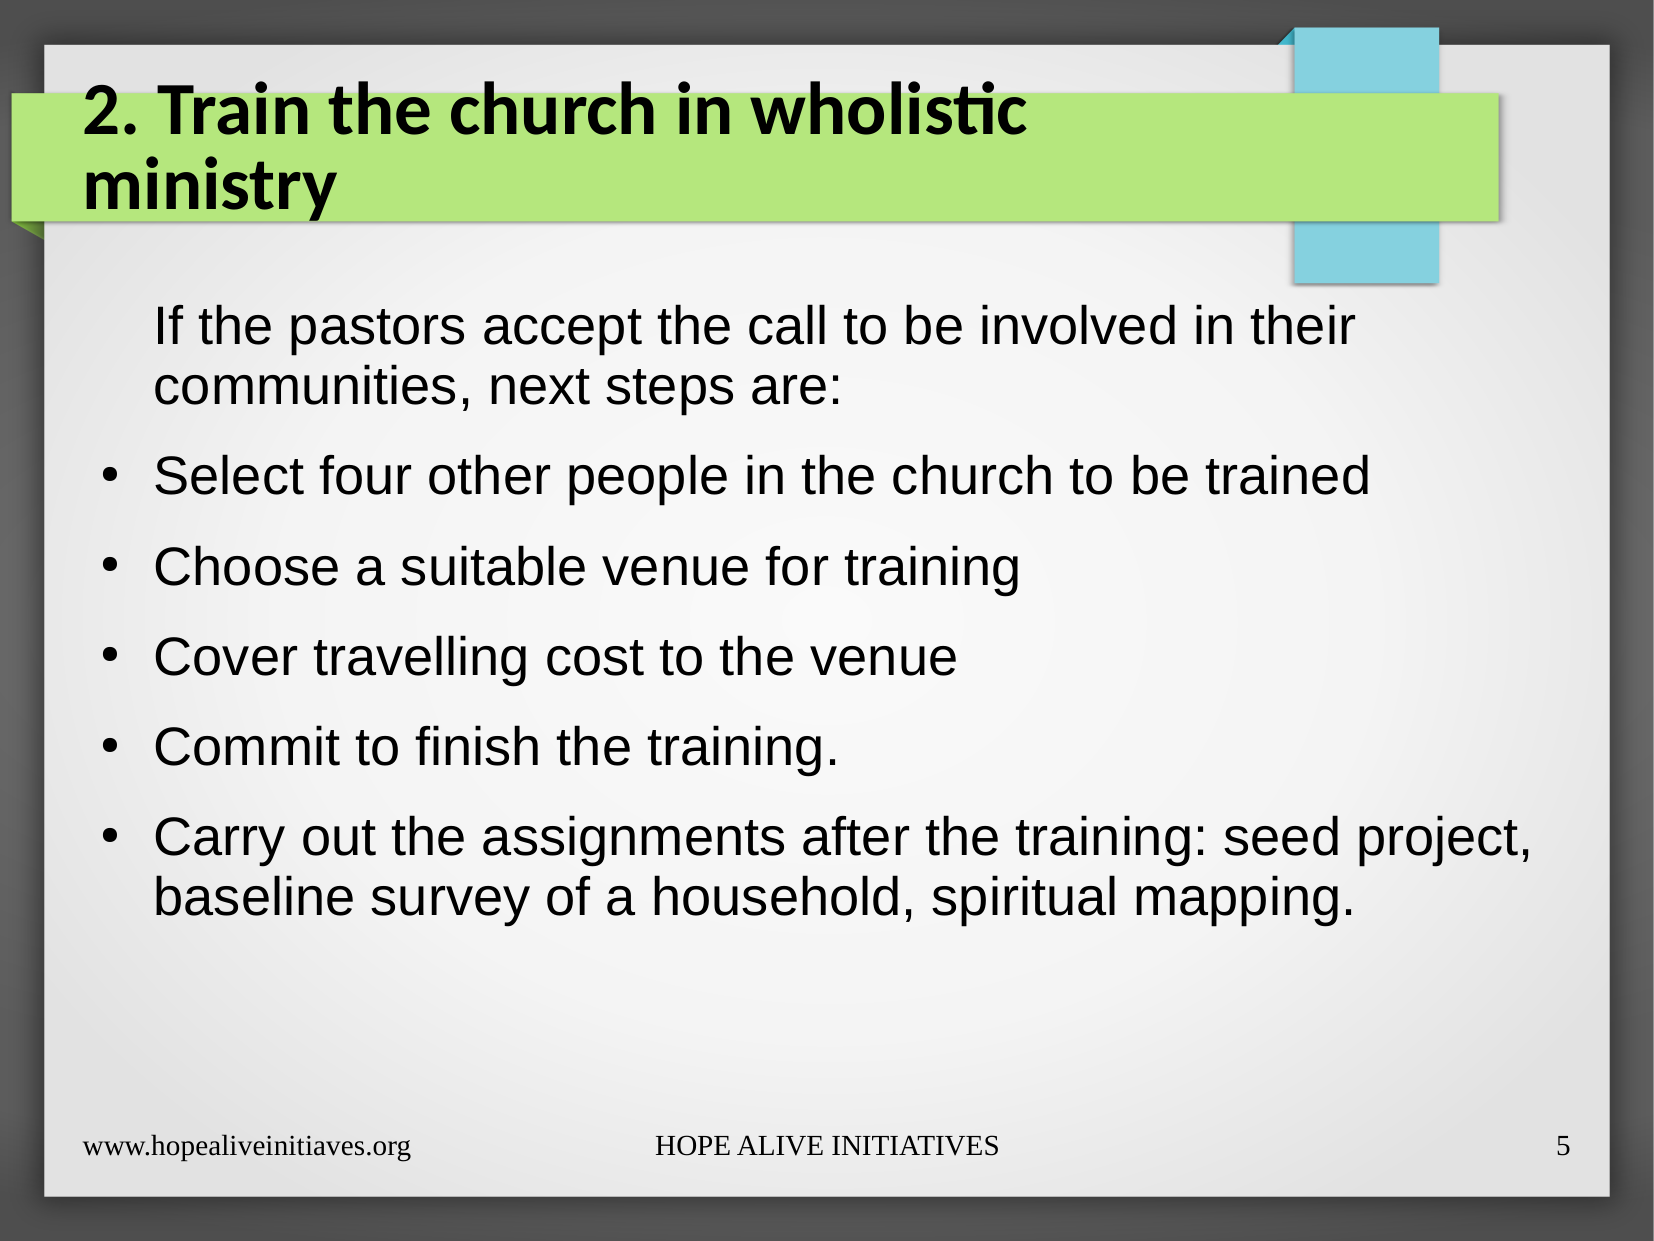

# 2. Train the church in wholistic ministry
If the pastors accept the call to be involved in their communities, next steps are:
Select four other people in the church to be trained
Choose a suitable venue for training
Cover travelling cost to the venue
Commit to finish the training.
Carry out the assignments after the training: seed project, baseline survey of a household, spiritual mapping.
www.hopealiveinitiaves.org
HOPE ALIVE INITIATIVES
5